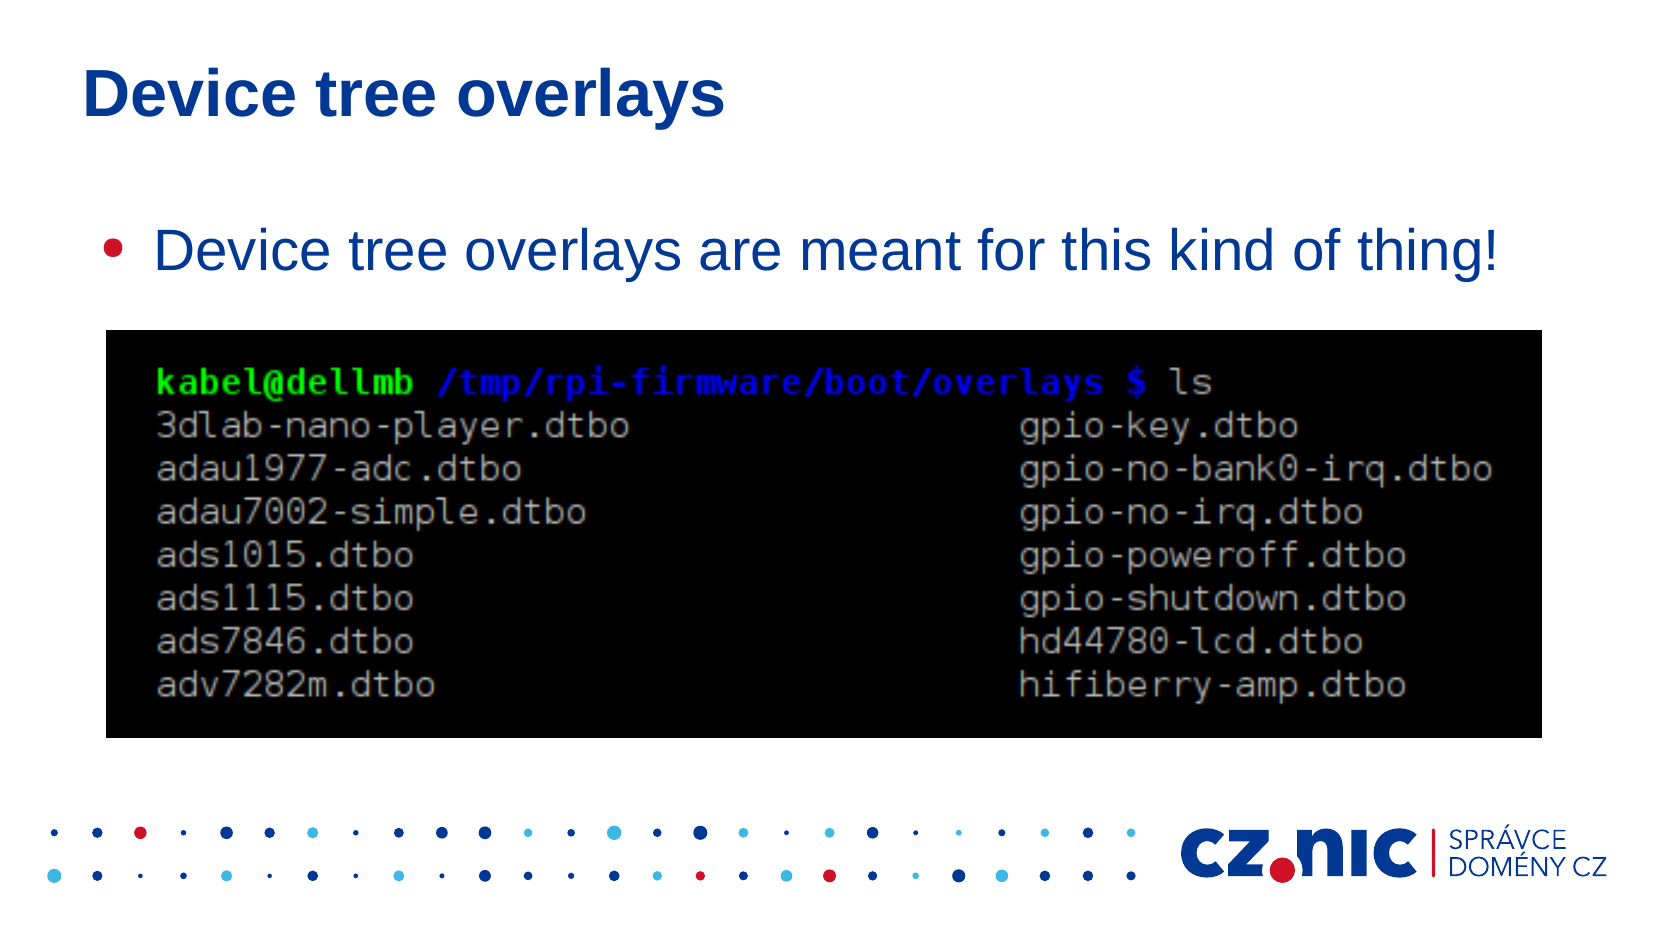

# Device tree overlays
Device tree overlays are meant for this kind of thing!